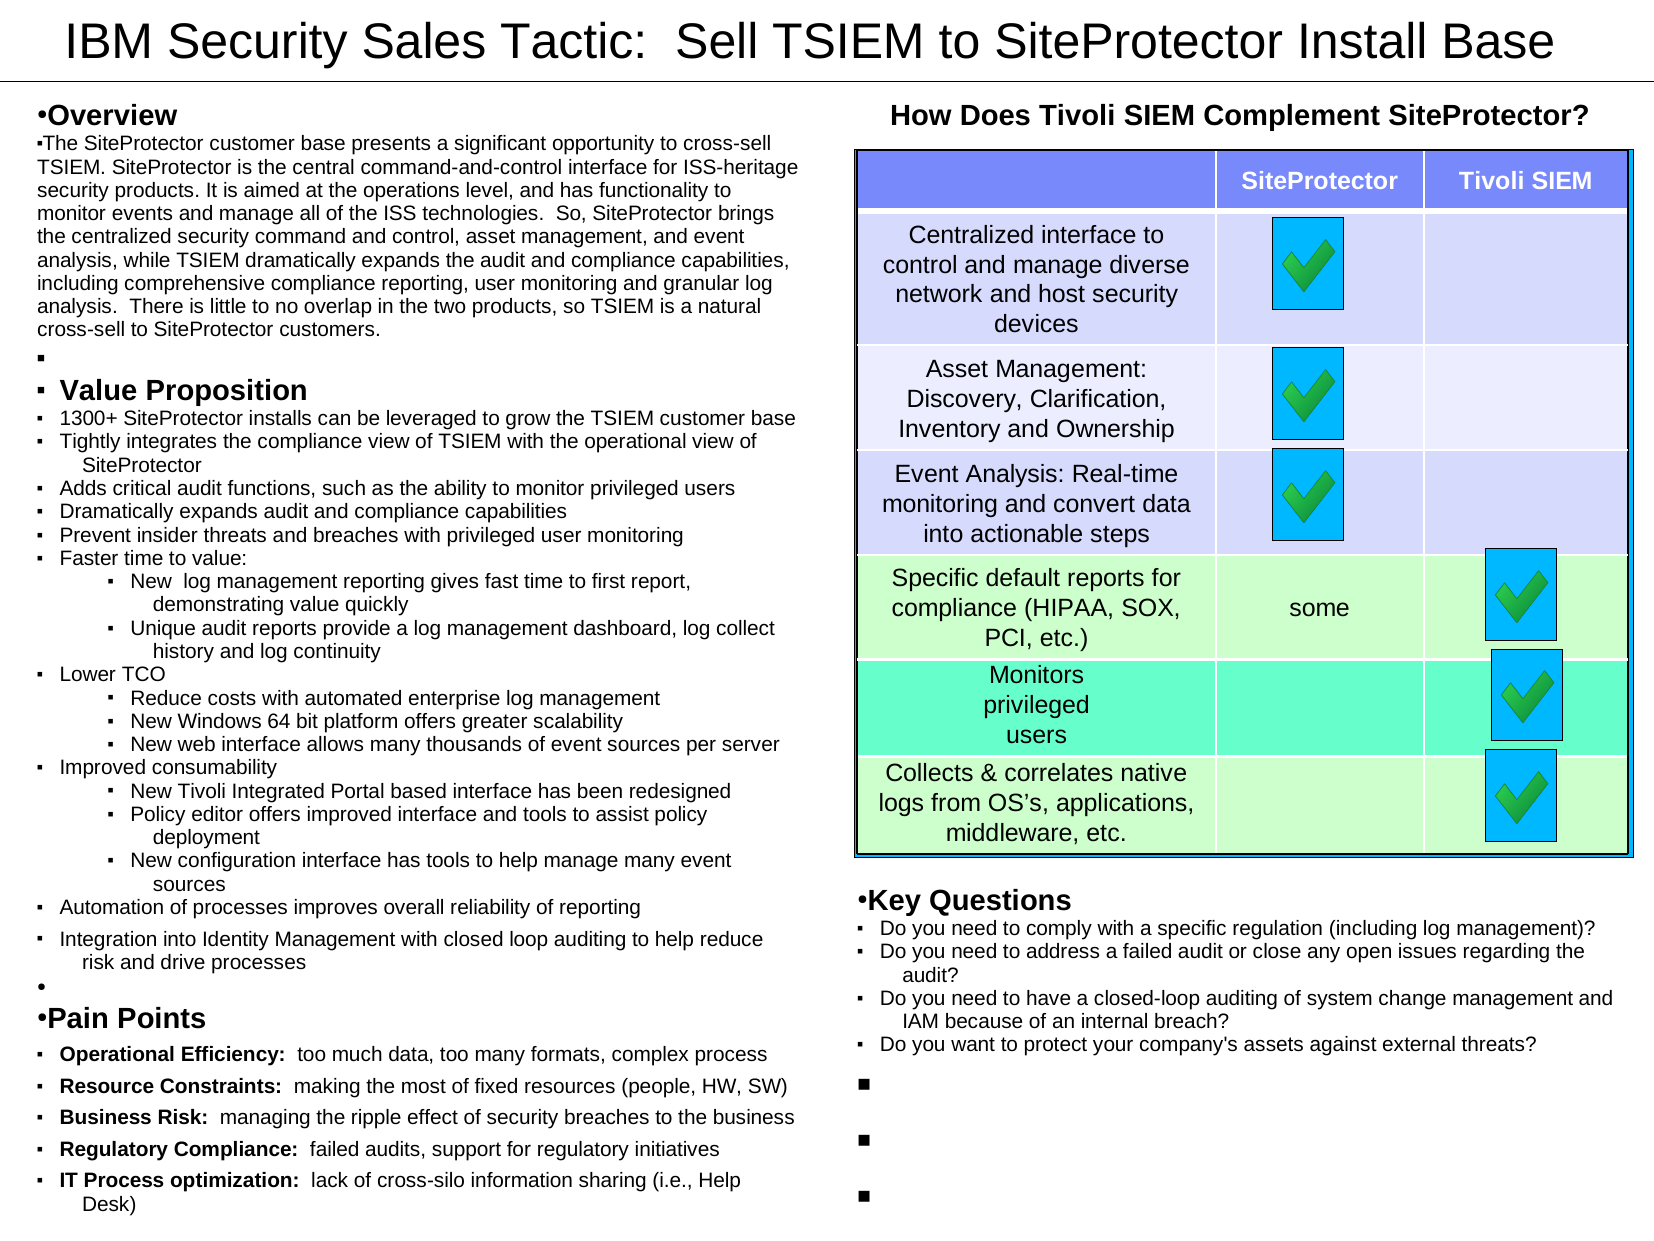

IBM Security Sales Tactic: Sell TSIEM to SiteProtector Install Base
Overview
The SiteProtector customer base presents a significant opportunity to cross-sell TSIEM. SiteProtector is the central command-and-control interface for ISS-heritage security products. It is aimed at the operations level, and has functionality to monitor events and manage all of the ISS technologies. So, SiteProtector brings the centralized security command and control, asset management, and event analysis, while TSIEM dramatically expands the audit and compliance capabilities, including comprehensive compliance reporting, user monitoring and granular log analysis. There is little to no overlap in the two products, so TSIEM is a natural cross-sell to SiteProtector customers.
Value Proposition
1300+ SiteProtector installs can be leveraged to grow the TSIEM customer base
Tightly integrates the compliance view of TSIEM with the operational view of SiteProtector
Adds critical audit functions, such as the ability to monitor privileged users
Dramatically expands audit and compliance capabilities
Prevent insider threats and breaches with privileged user monitoring
Faster time to value:
New log management reporting gives fast time to first report, demonstrating value quickly
Unique audit reports provide a log management dashboard, log collect history and log continuity
Lower TCO
Reduce costs with automated enterprise log management
New Windows 64 bit platform offers greater scalability
New web interface allows many thousands of event sources per server
Improved consumability
New Tivoli Integrated Portal based interface has been redesigned
Policy editor offers improved interface and tools to assist policy deployment
New configuration interface has tools to help manage many event sources
Automation of processes improves overall reliability of reporting
Integration into Identity Management with closed loop auditing to help reduce risk and drive processes
Pain Points
Operational Efficiency: too much data, too many formats, complex process
Resource Constraints: making the most of fixed resources (people, HW, SW)
Business Risk: managing the ripple effect of security breaches to the business
Regulatory Compliance: failed audits, support for regulatory initiatives
IT Process optimization: lack of cross-silo information sharing (i.e., Help Desk)
How Does Tivoli SIEM Complement SiteProtector?
Key Questions
Do you need to comply with a specific regulation (including log management)?
Do you need to address a failed audit or close any open issues regarding the audit?
Do you need to have a closed-loop auditing of system change management and IAM because of an internal breach?
Do you want to protect your company's assets against external threats?